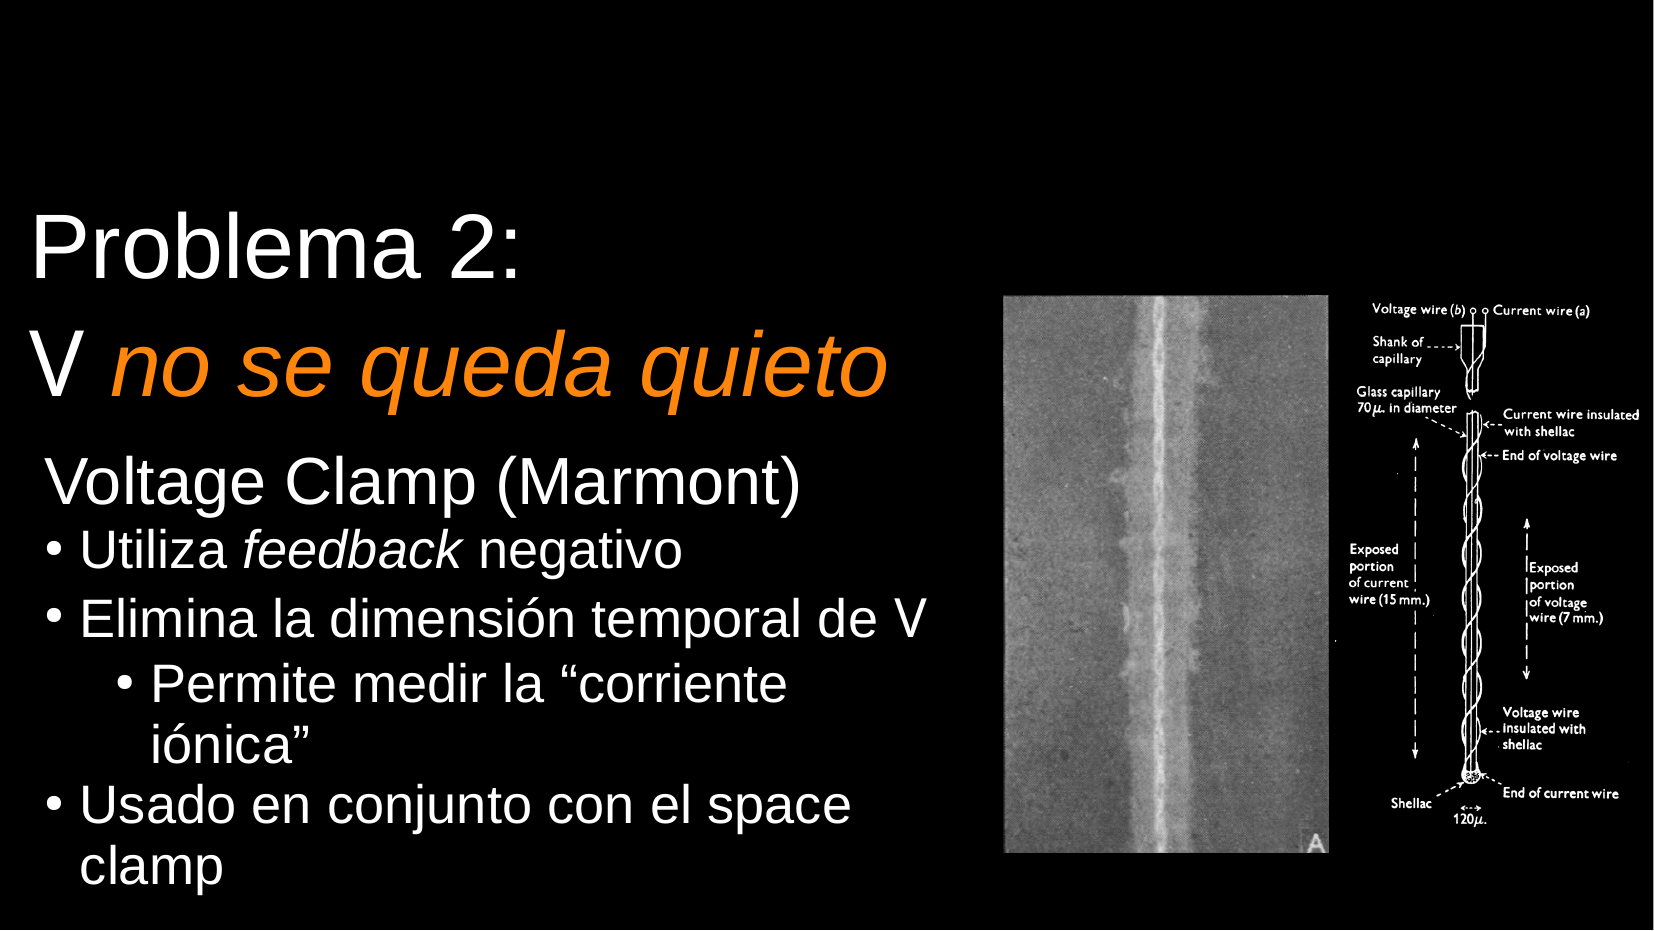

# Problema 2: V no se queda quieto
Voltage Clamp (Marmont)
Utiliza feedback negativo
Elimina la dimensión temporal de V
Permite medir la “corriente iónica”
Usado en conjunto con el space clamp